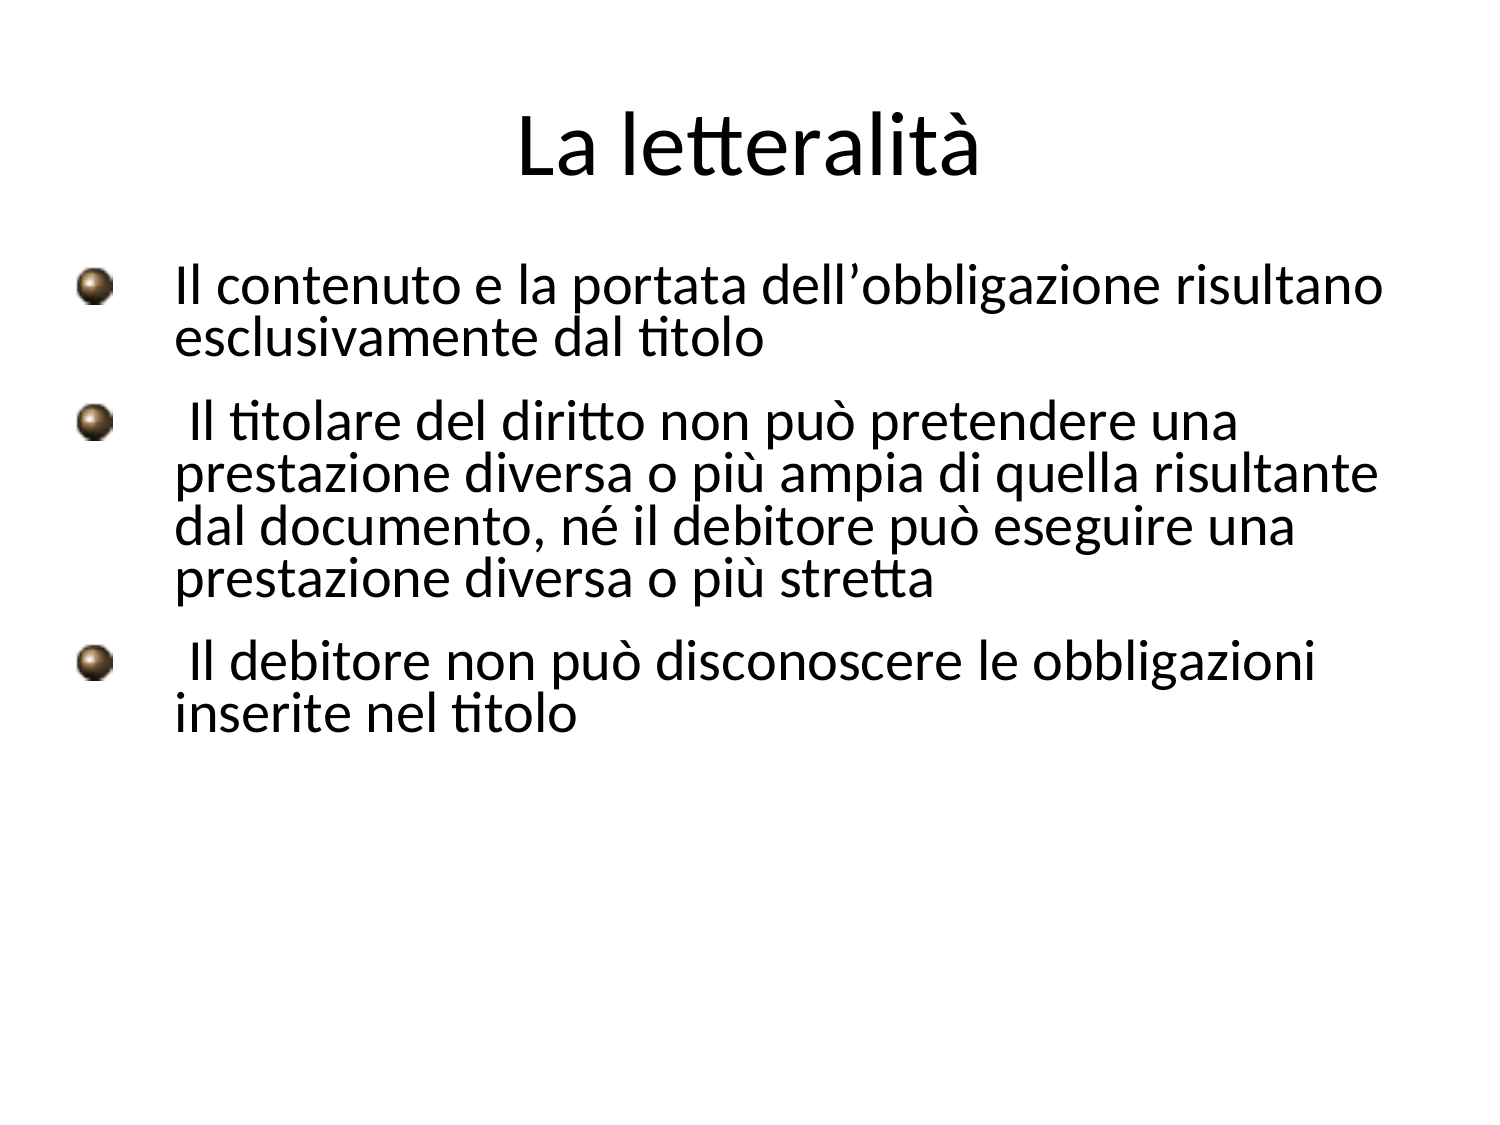

La letteralità
# Il contenuto e la portata dell’obbligazione risultano esclusivamente dal titolo
 Il titolare del diritto non può pretendere una prestazione diversa o più ampia di quella risultante dal documento, né il debitore può eseguire una prestazione diversa o più stretta
 Il debitore non può disconoscere le obbligazioni inserite nel titolo